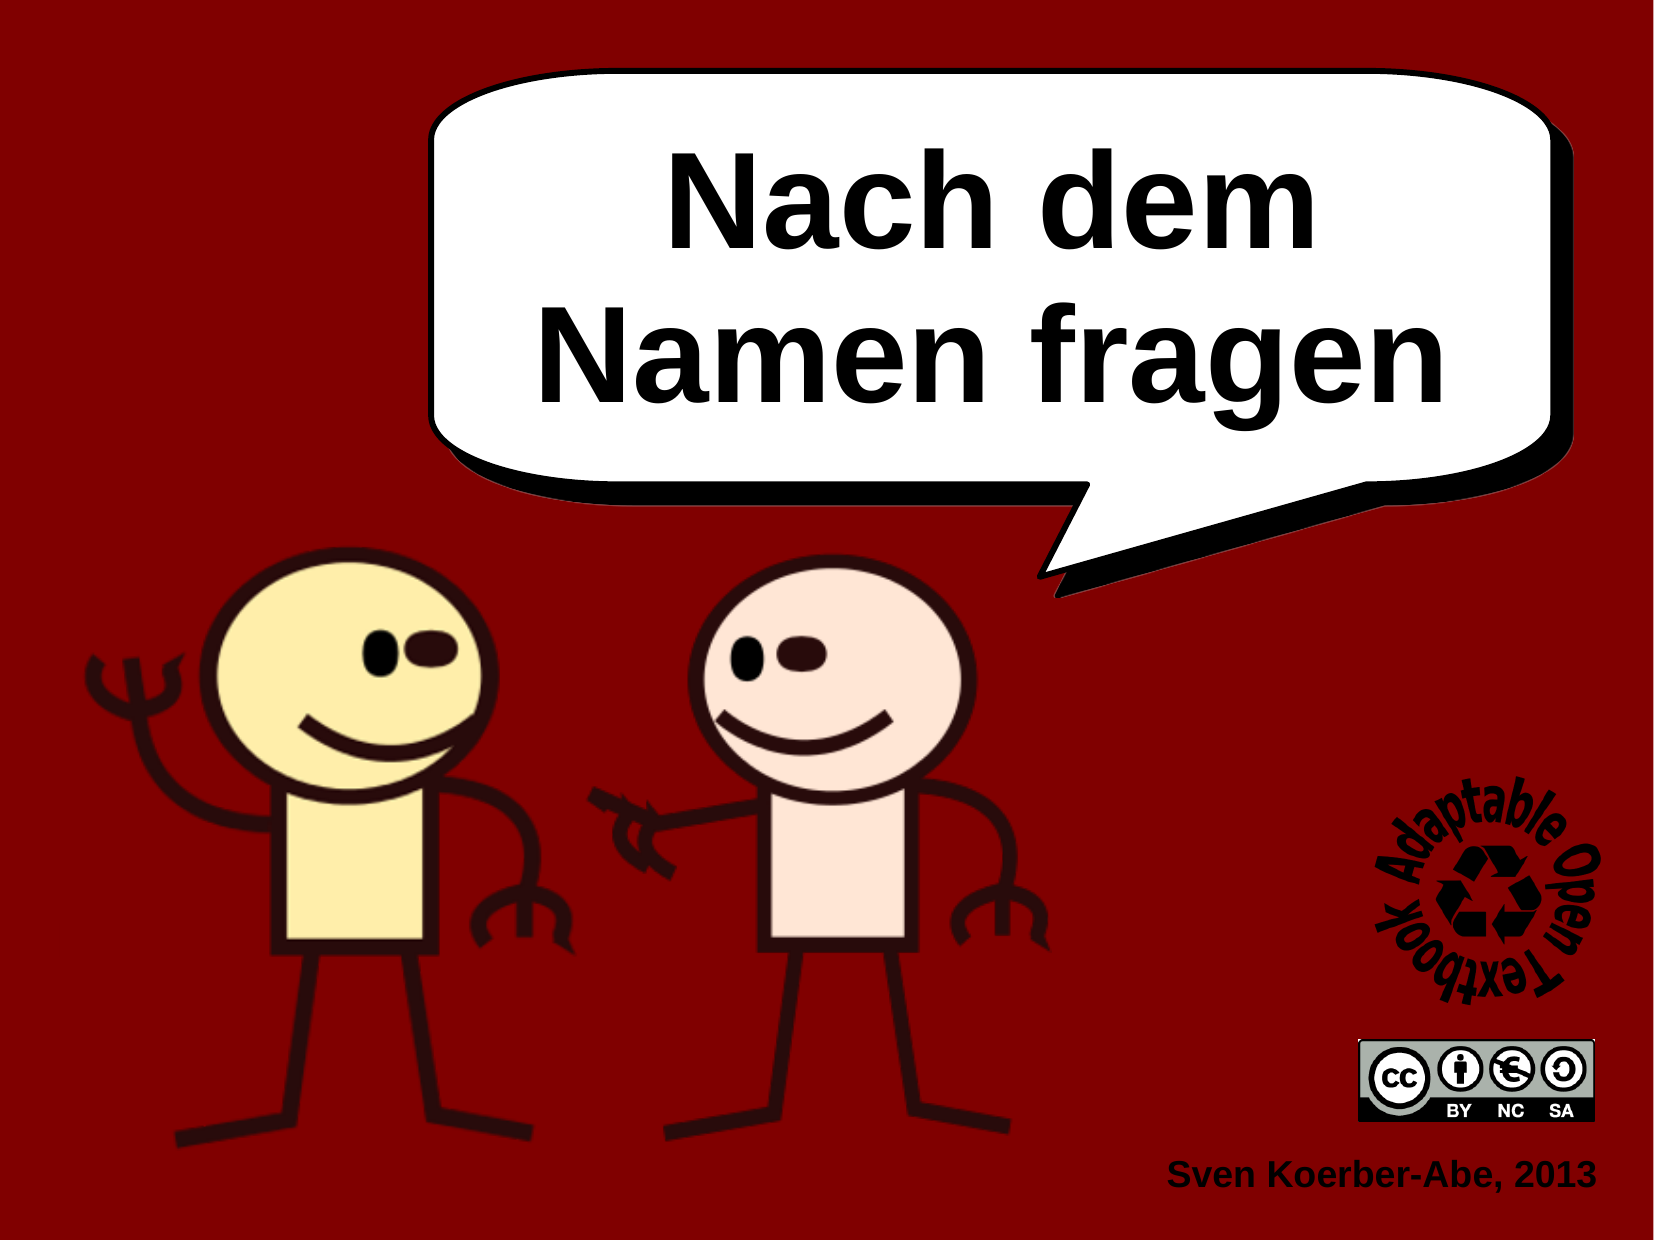

Nach dem
Namen fragen
Sven Koerber-Abe, 2013